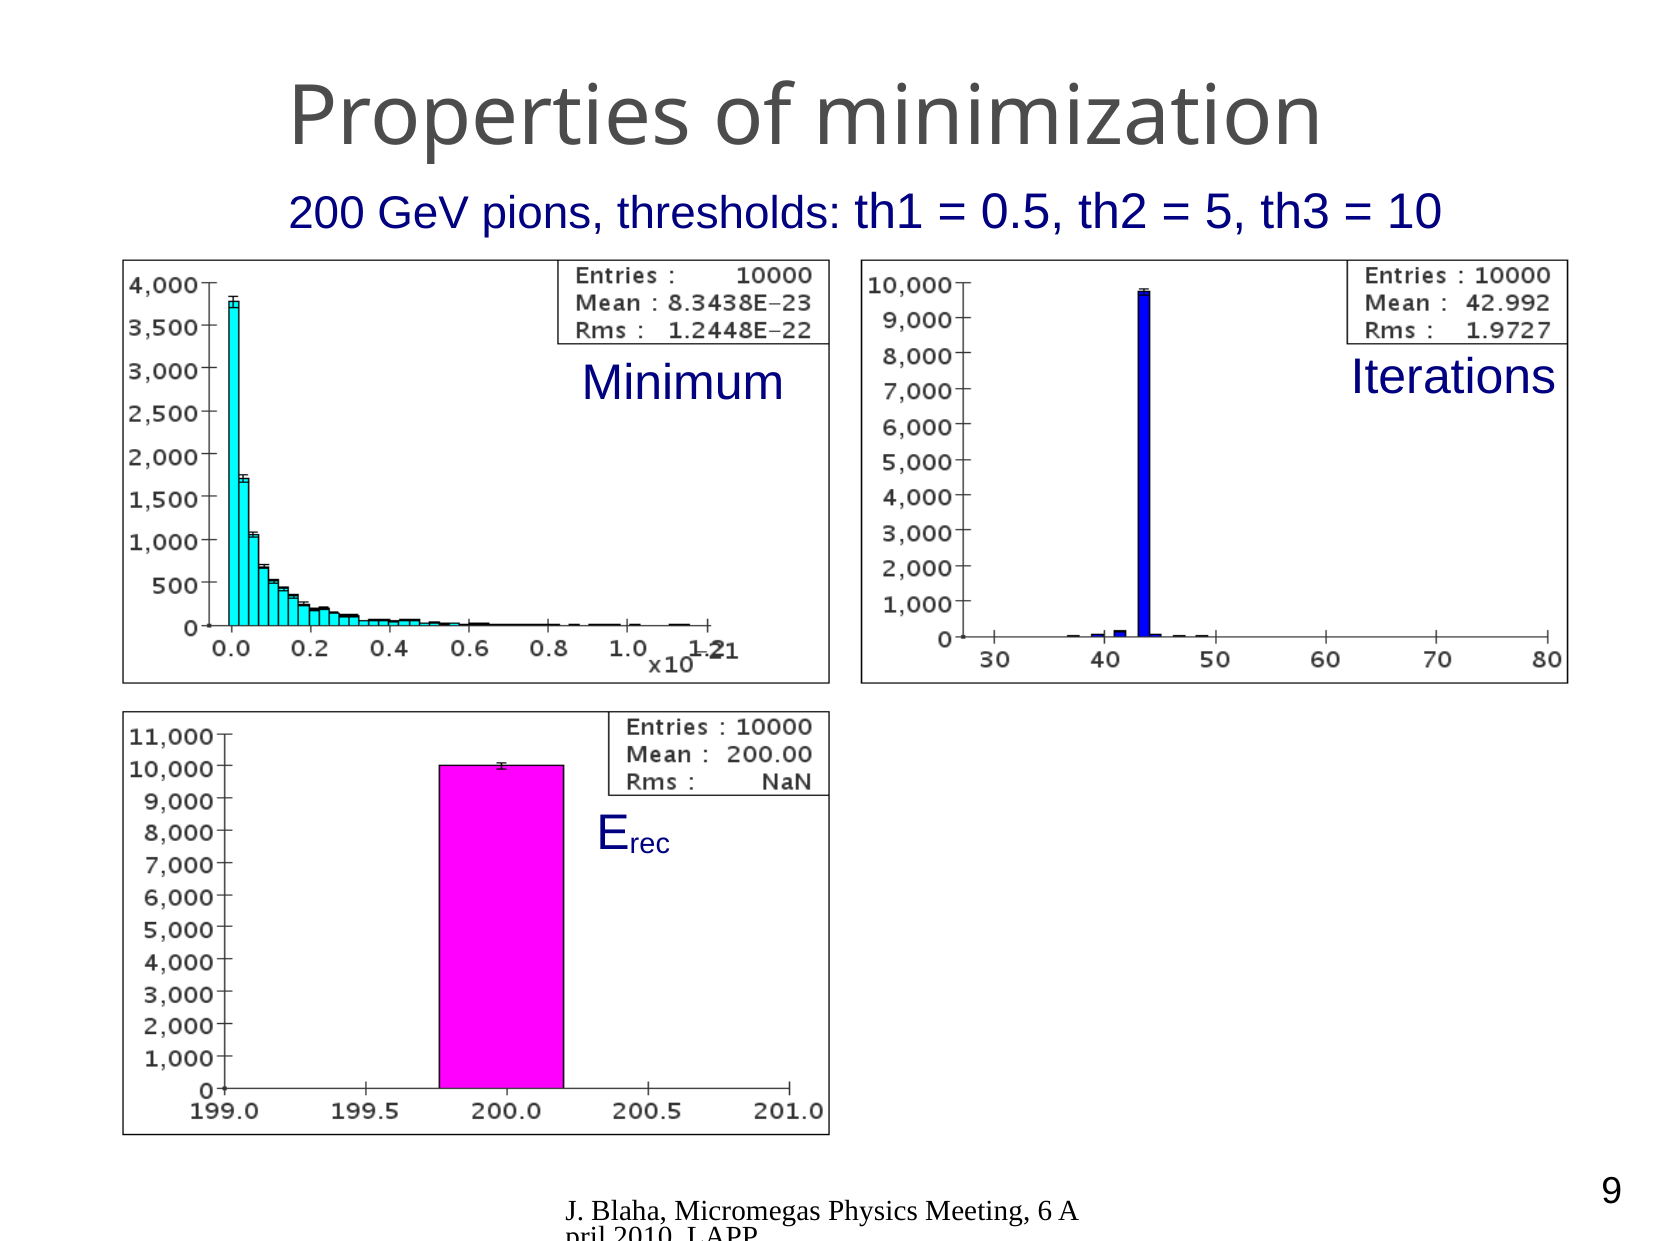

# Properties of minimization
200 GeV pions, thresholds: th1 = 0.5, th2 = 5, th3 = 10
Iterations
Minimum
Erec
9
J. Blaha, Micromegas Physics Meeting, 6 April 2010, LAPP